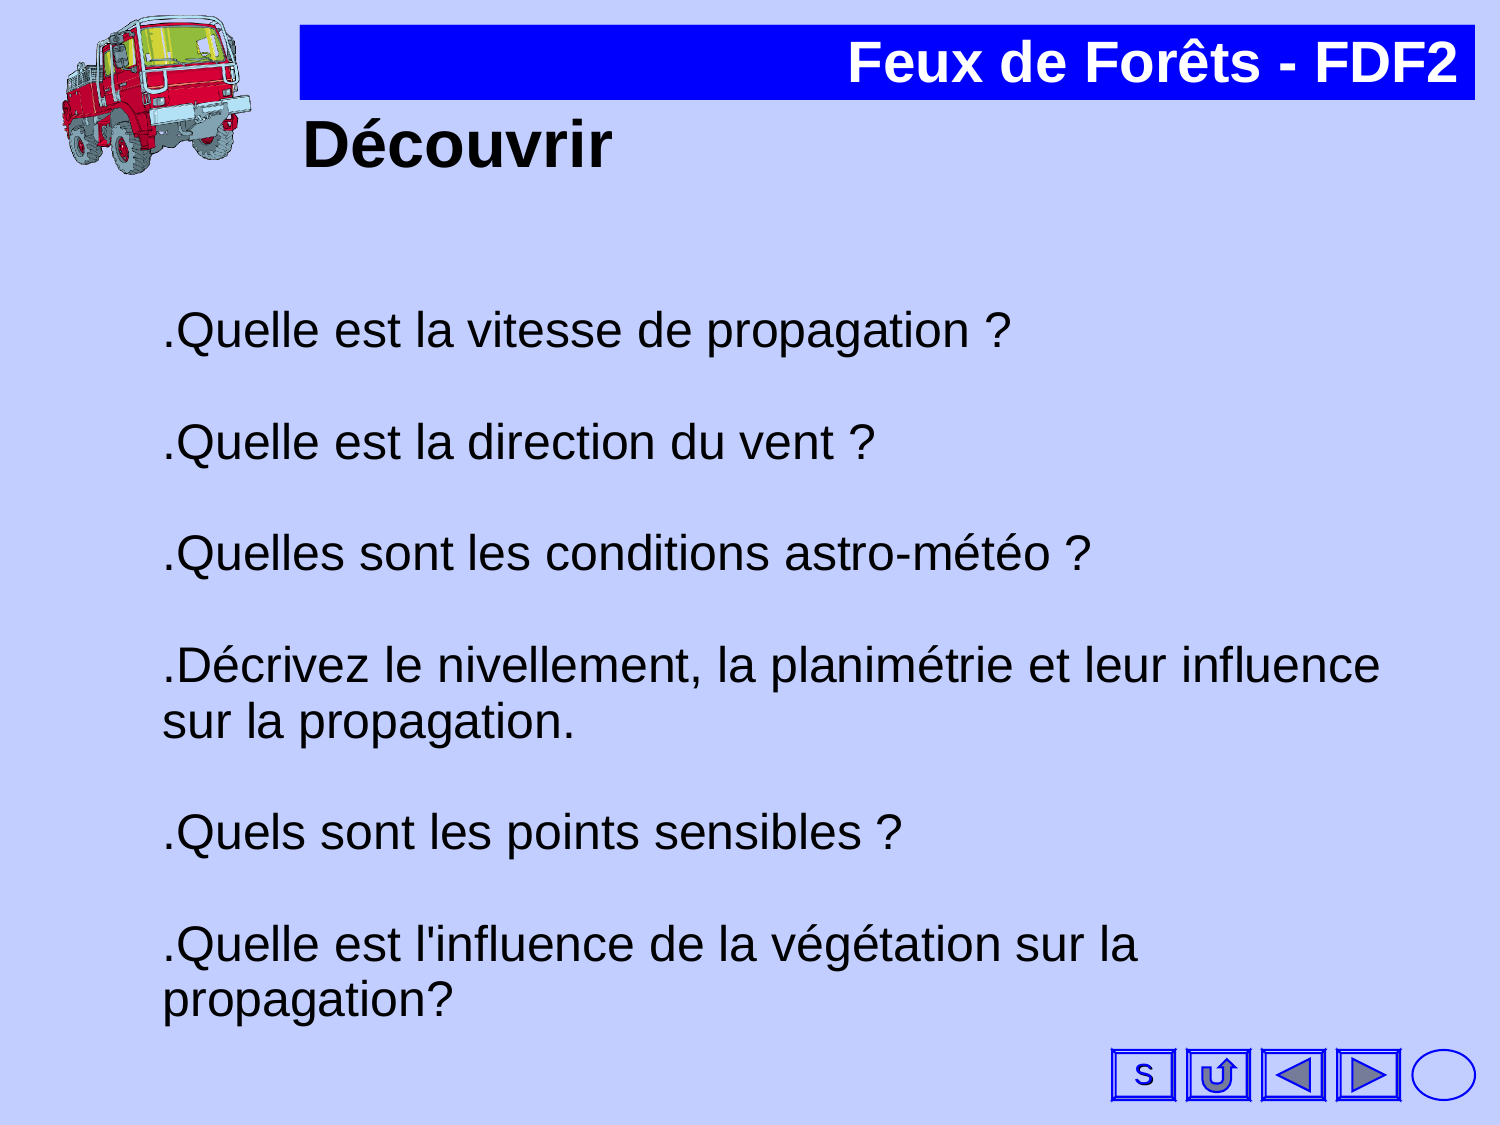

Feux de Forêts - FDF2
Découvrir
.Quelle est la vitesse de propagation ?
.Quelle est la direction du vent ?
.Quelles sont les conditions astro-météo ?
.Décrivez le nivellement, la planimétrie et leur influence
sur la propagation.
.Quels sont les points sensibles ?
.Quelle est l'influence de la végétation sur la propagation?